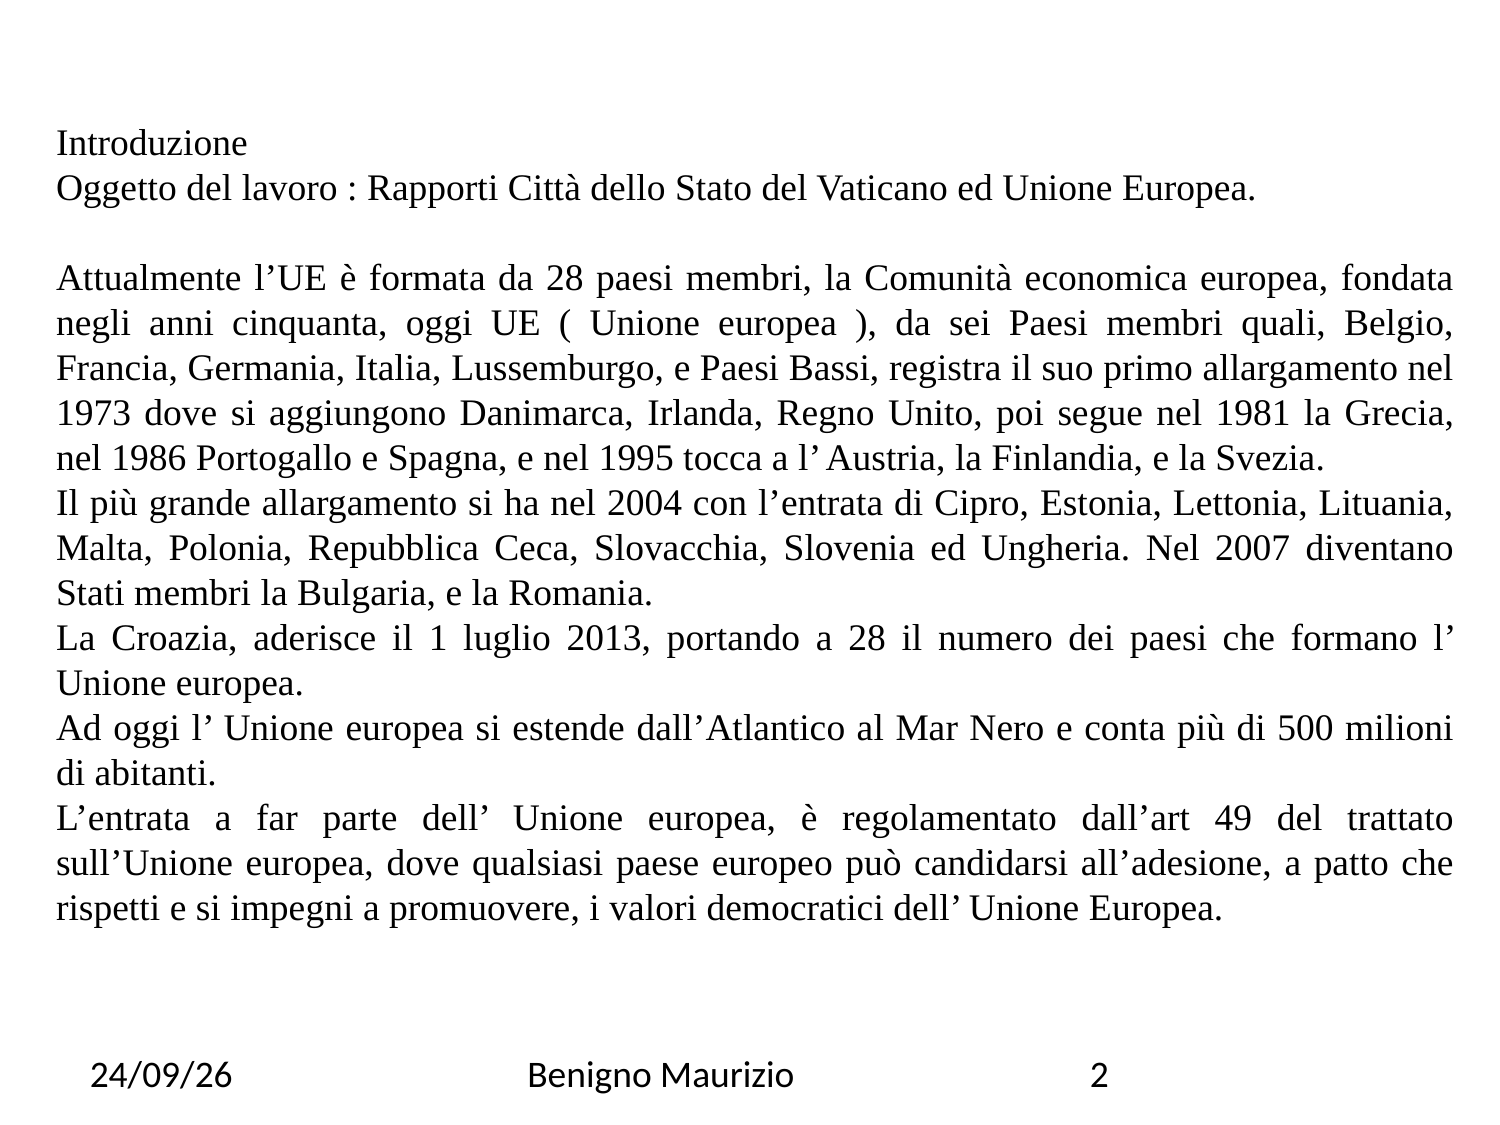

Introduzione
Oggetto del lavoro : Rapporti Città dello Stato del Vaticano ed Unione Europea.
Attualmente l’UE è formata da 28 paesi membri, la Comunità economica europea, fondata negli anni cinquanta, oggi UE ( Unione europea ), da sei Paesi membri quali, Belgio, Francia, Germania, Italia, Lussemburgo, e Paesi Bassi, registra il suo primo allargamento nel 1973 dove si aggiungono Danimarca, Irlanda, Regno Unito, poi segue nel 1981 la Grecia, nel 1986 Portogallo e Spagna, e nel 1995 tocca a l’ Austria, la Finlandia, e la Svezia.
Il più grande allargamento si ha nel 2004 con l’entrata di Cipro, Estonia, Lettonia, Lituania, Malta, Polonia, Repubblica Ceca, Slovacchia, Slovenia ed Ungheria. Nel 2007 diventano Stati membri la Bulgaria, e la Romania.
La Croazia, aderisce il 1 luglio 2013, portando a 28 il numero dei paesi che formano l’ Unione europea.
Ad oggi l’ Unione europea si estende dall’Atlantico al Mar Nero e conta più di 500 milioni di abitanti.
L’entrata a far parte dell’ Unione europea, è regolamentato dall’art 49 del trattato sull’Unione europea, dove qualsiasi paese europeo può candidarsi all’adesione, a patto che rispetti e si impegni a promuovere, i valori democratici dell’ Unione Europea.
Benigno Maurizio